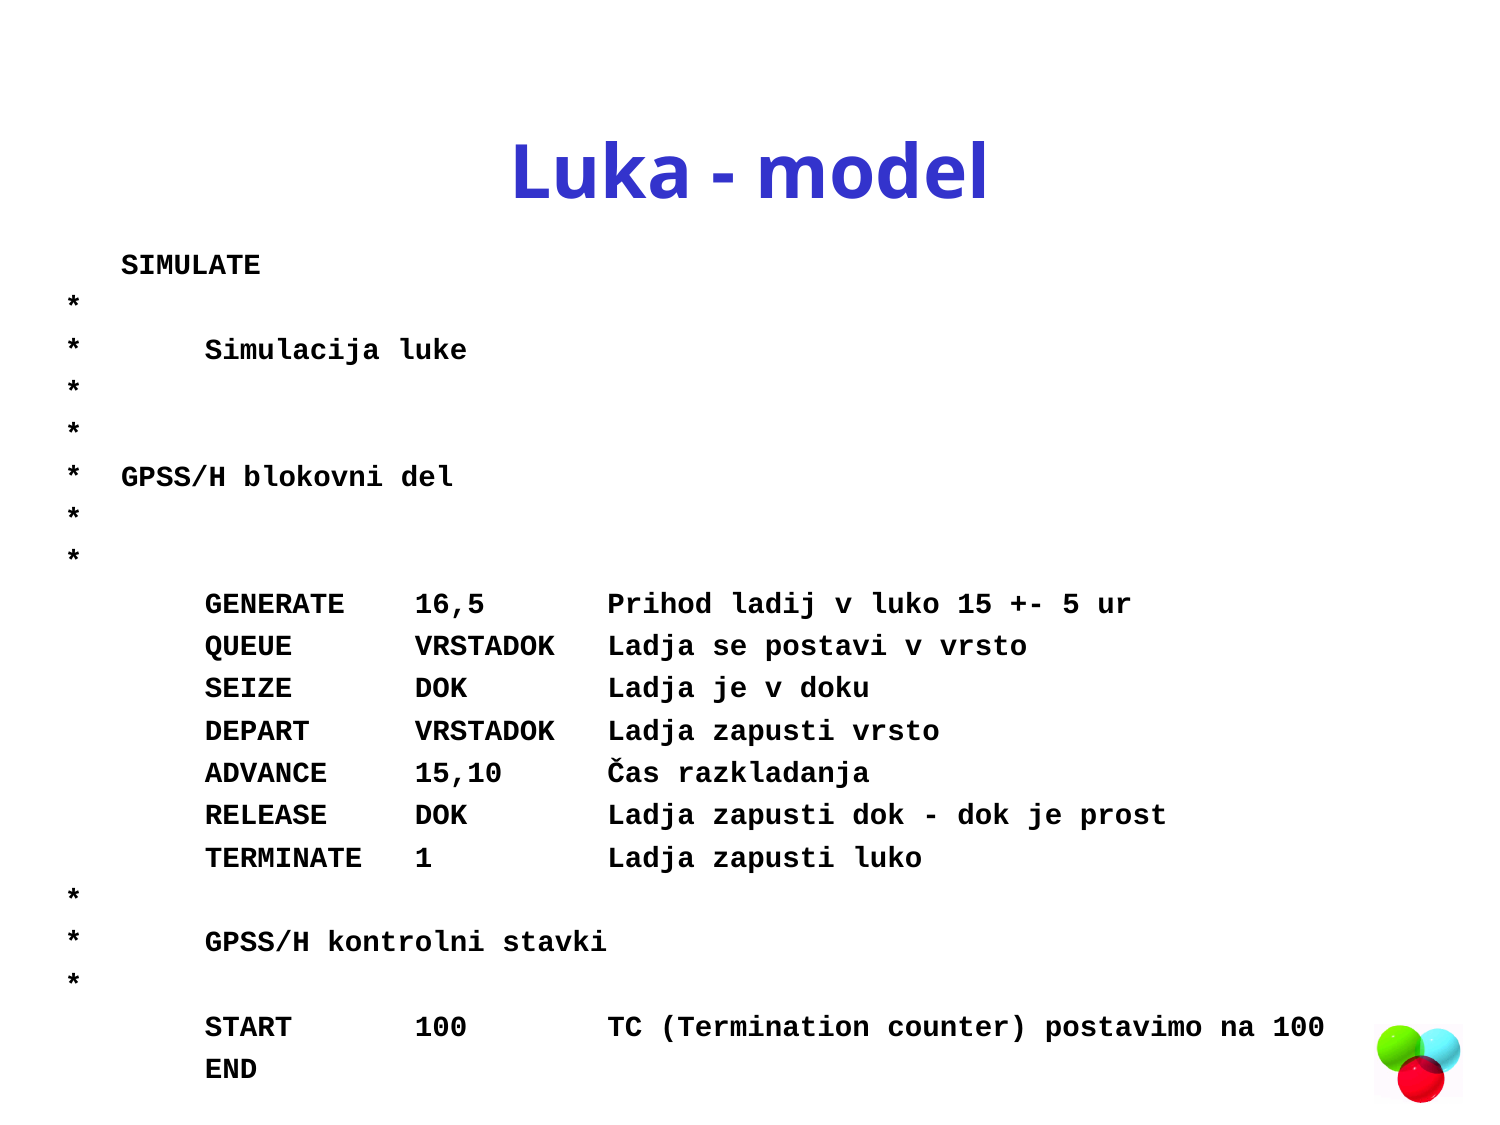

# Luka - model
	SIMULATE
*
* Simulacija luke
*
*
*	GPSS/H blokovni del
*
*
 GENERATE 16,5 Prihod ladij v luko 15 +- 5 ur
 QUEUE VRSTADOK Ladja se postavi v vrsto
 SEIZE DOK Ladja je v doku
 DEPART VRSTADOK Ladja zapusti vrsto
 ADVANCE 15,10 Čas razkladanja
 RELEASE DOK Ladja zapusti dok - dok je prost
 TERMINATE 1 Ladja zapusti luko
*
* GPSS/H kontrolni stavki
*
 START 100 TC (Termination counter) postavimo na 100
 END